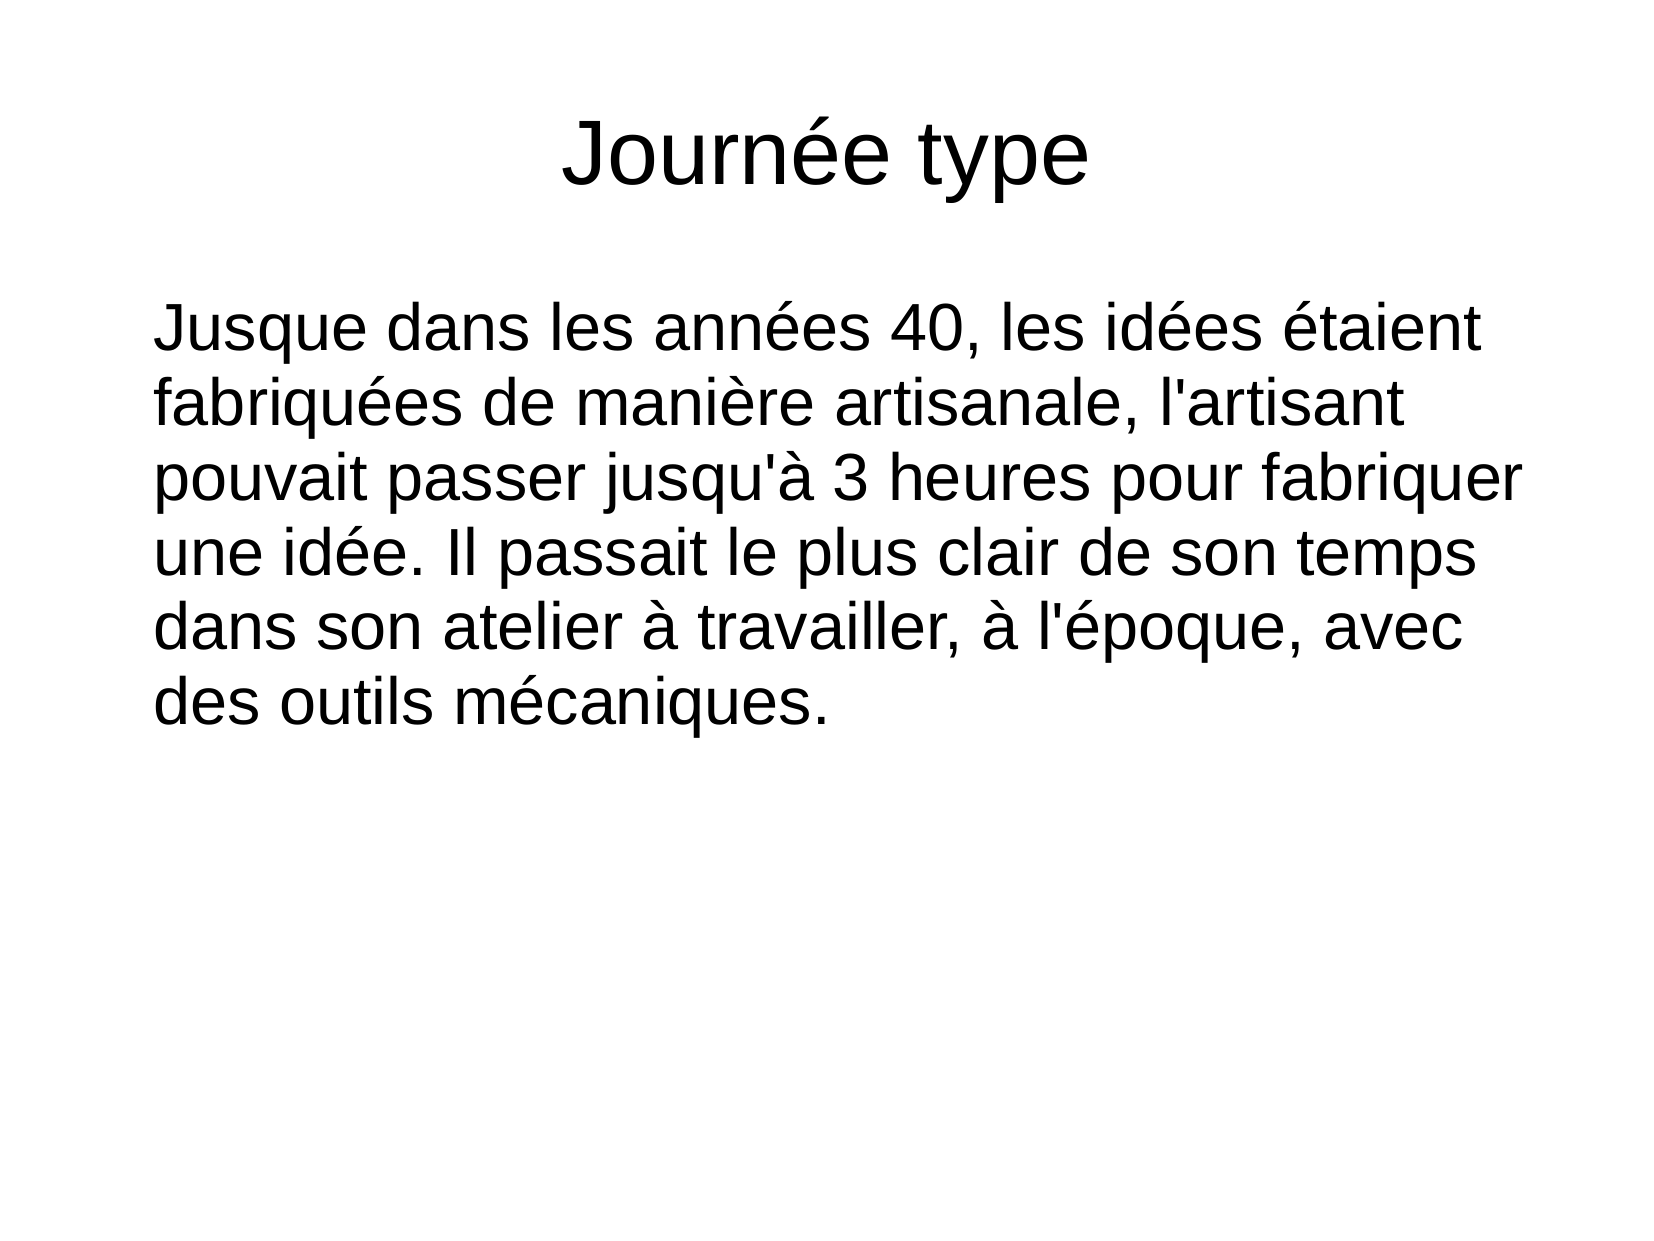

# Journée type
Jusque dans les années 40, les idées étaient fabriquées de manière artisanale, l'artisant pouvait passer jusqu'à 3 heures pour fabriquer une idée. Il passait le plus clair de son temps dans son atelier à travailler, à l'époque, avec des outils mécaniques.